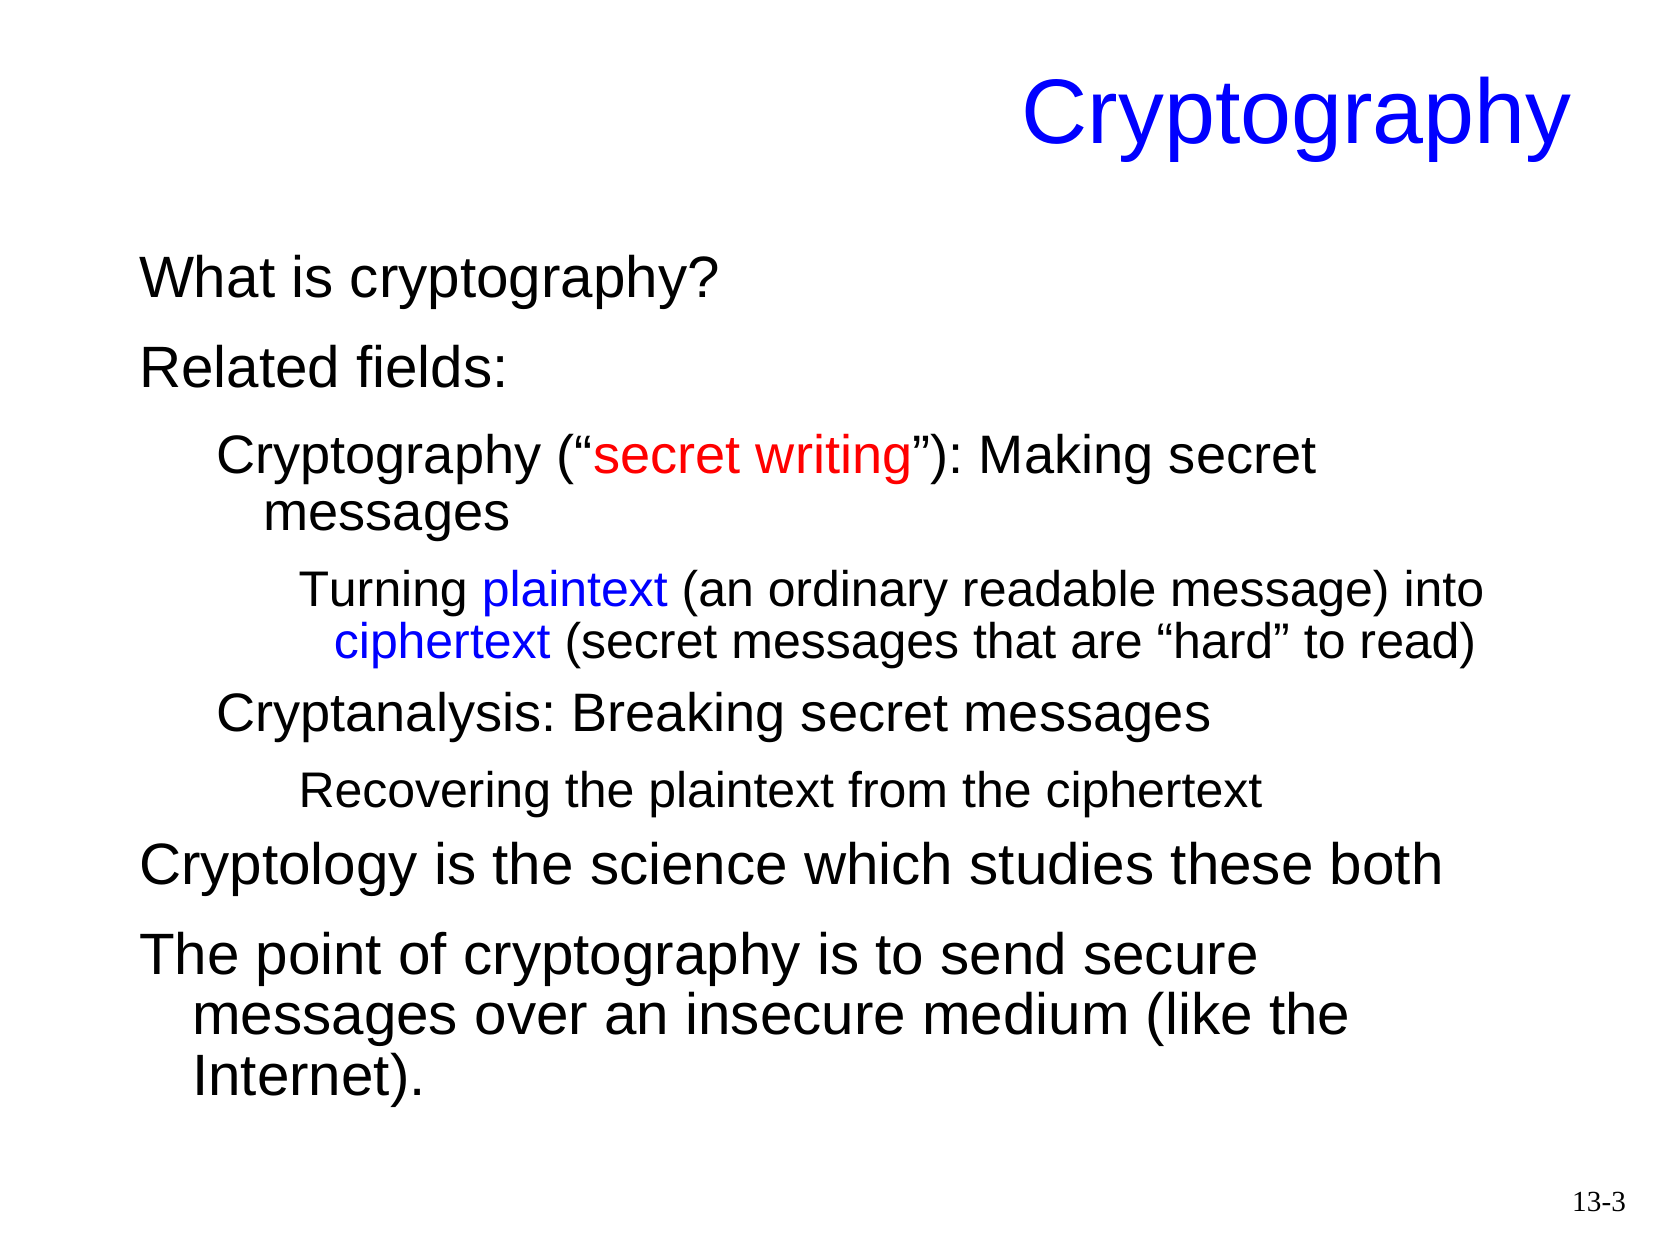

# Cryptography
What is cryptography?
Related fields:
Cryptography (“secret writing”): Making secret messages
Turning plaintext (an ordinary readable message) into ciphertext (secret messages that are “hard” to read)
Cryptanalysis: Breaking secret messages
Recovering the plaintext from the ciphertext
Cryptology is the science which studies these both
The point of cryptography is to send secure messages over an insecure medium (like the Internet).